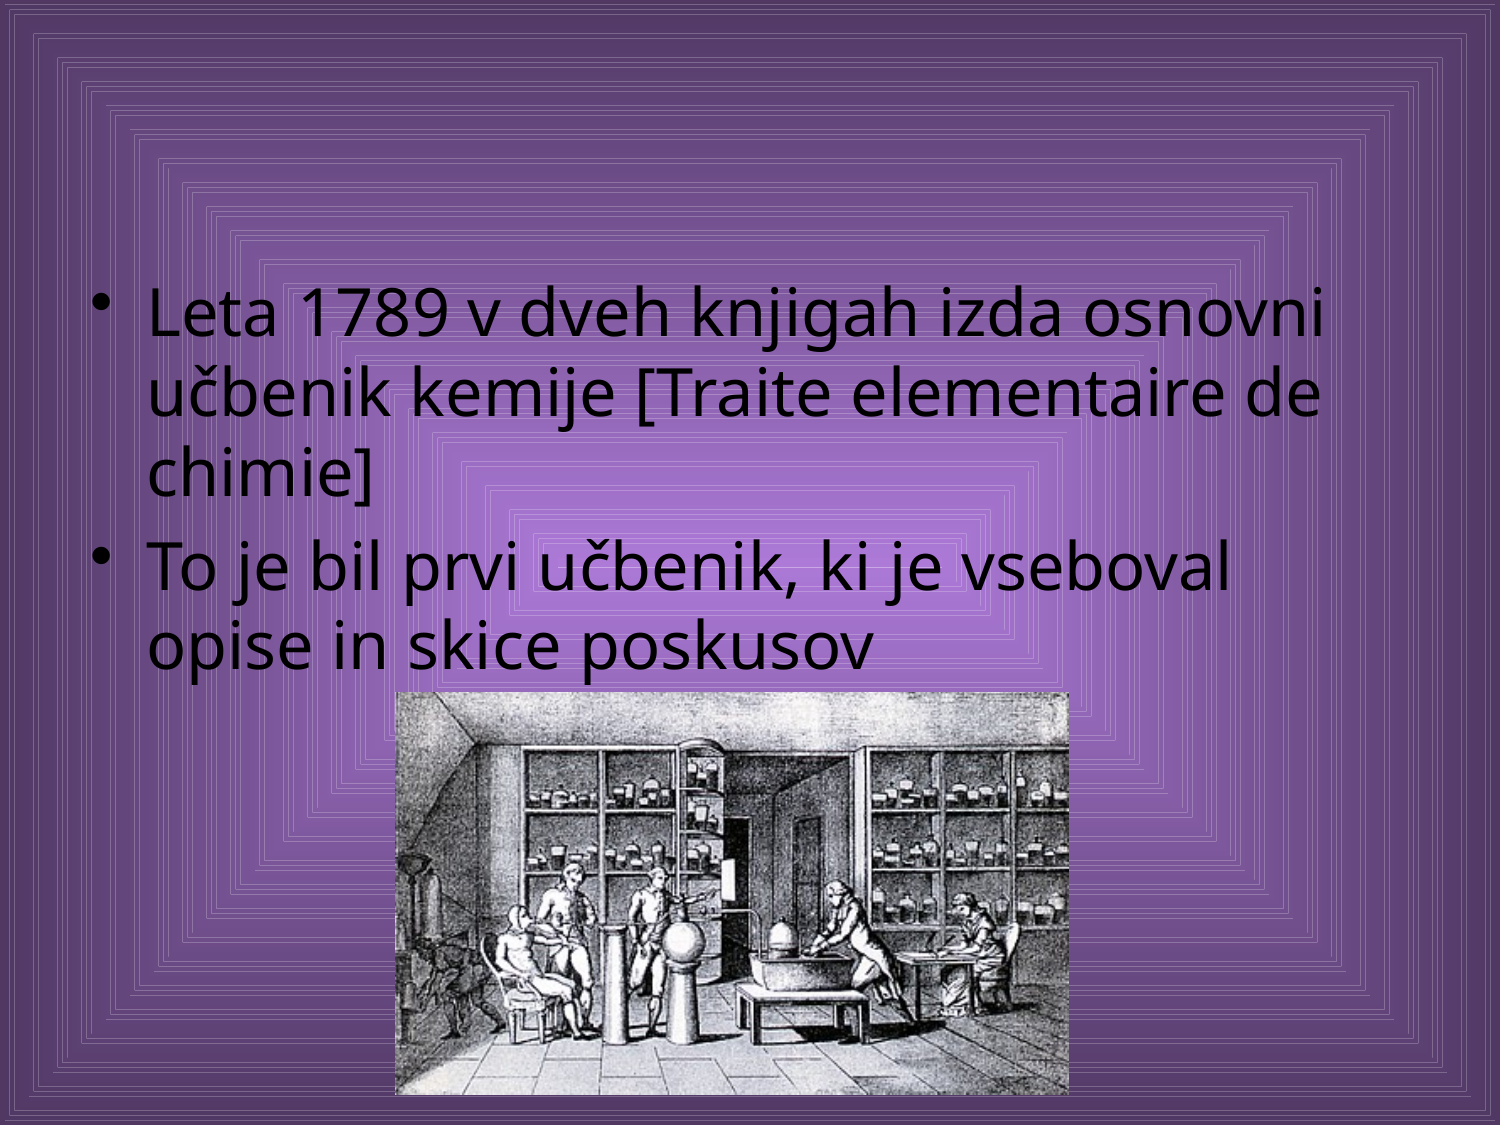

#
Leta 1789 v dveh knjigah izda osnovni učbenik kemije [Traite elementaire de chimie]
To je bil prvi učbenik, ki je vseboval opise in skice poskusov